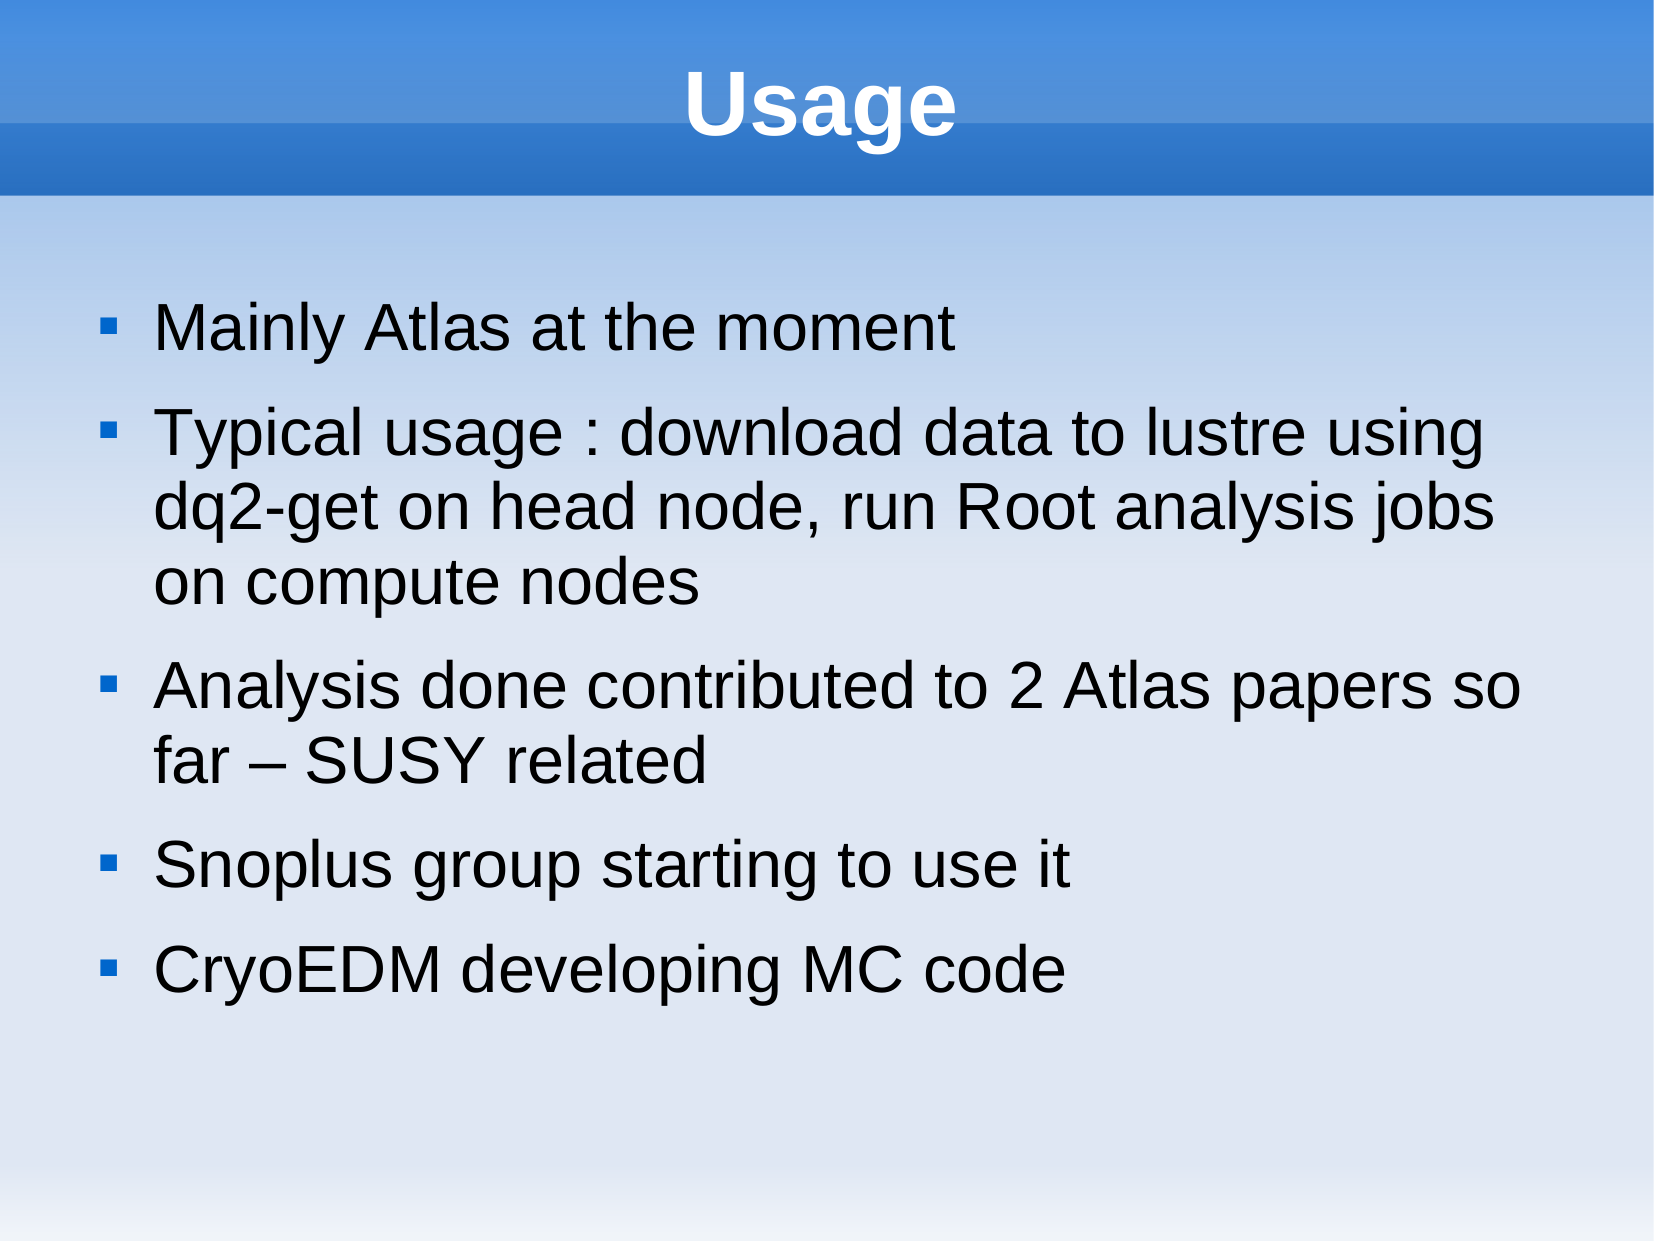

# Usage
Mainly Atlas at the moment
Typical usage : download data to lustre using dq2-get on head node, run Root analysis jobs on compute nodes
Analysis done contributed to 2 Atlas papers so far – SUSY related
Snoplus group starting to use it
CryoEDM developing MC code